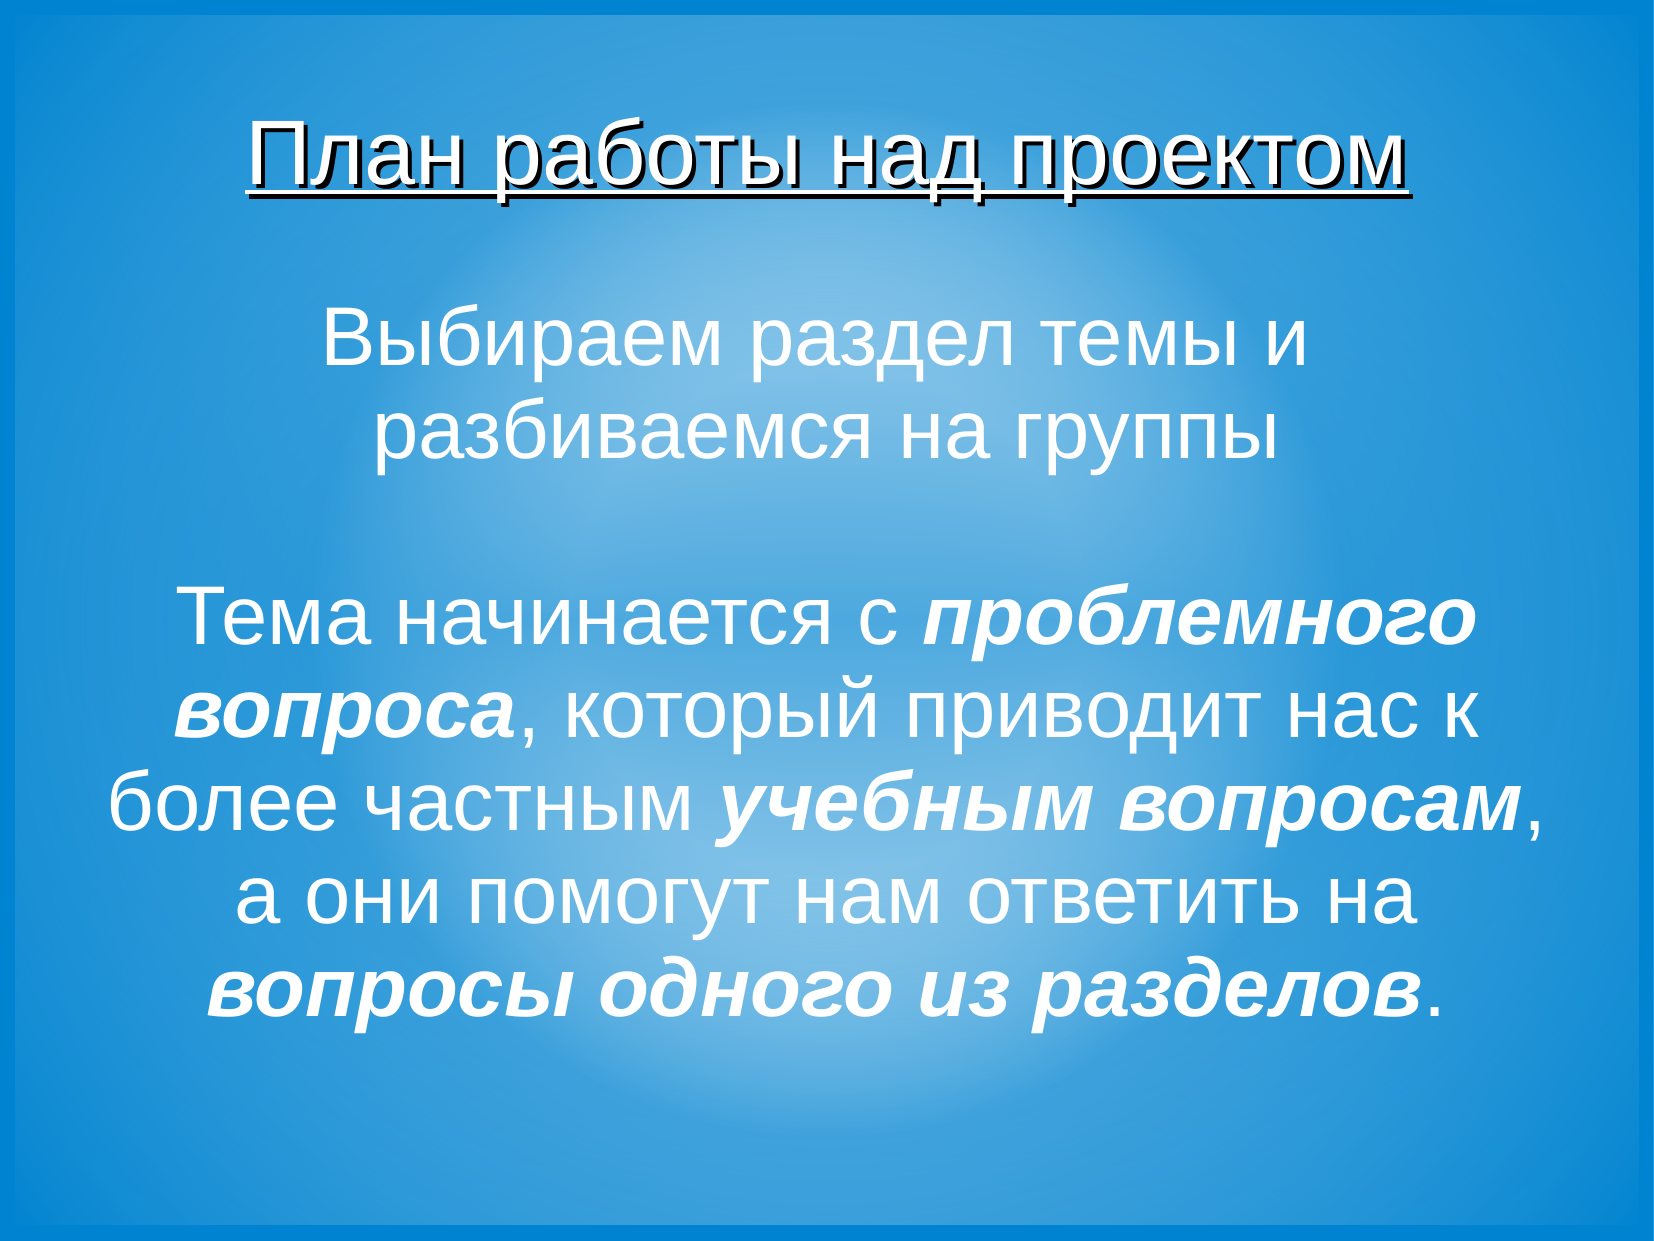

# План работы над проектом
Выбираем раздел темы и
разбиваемся на группы
Тема начинается с проблемного вопроса, который приводит нас к более частным учебным вопросам, а они помогут нам ответить на вопросы одного из разделов.